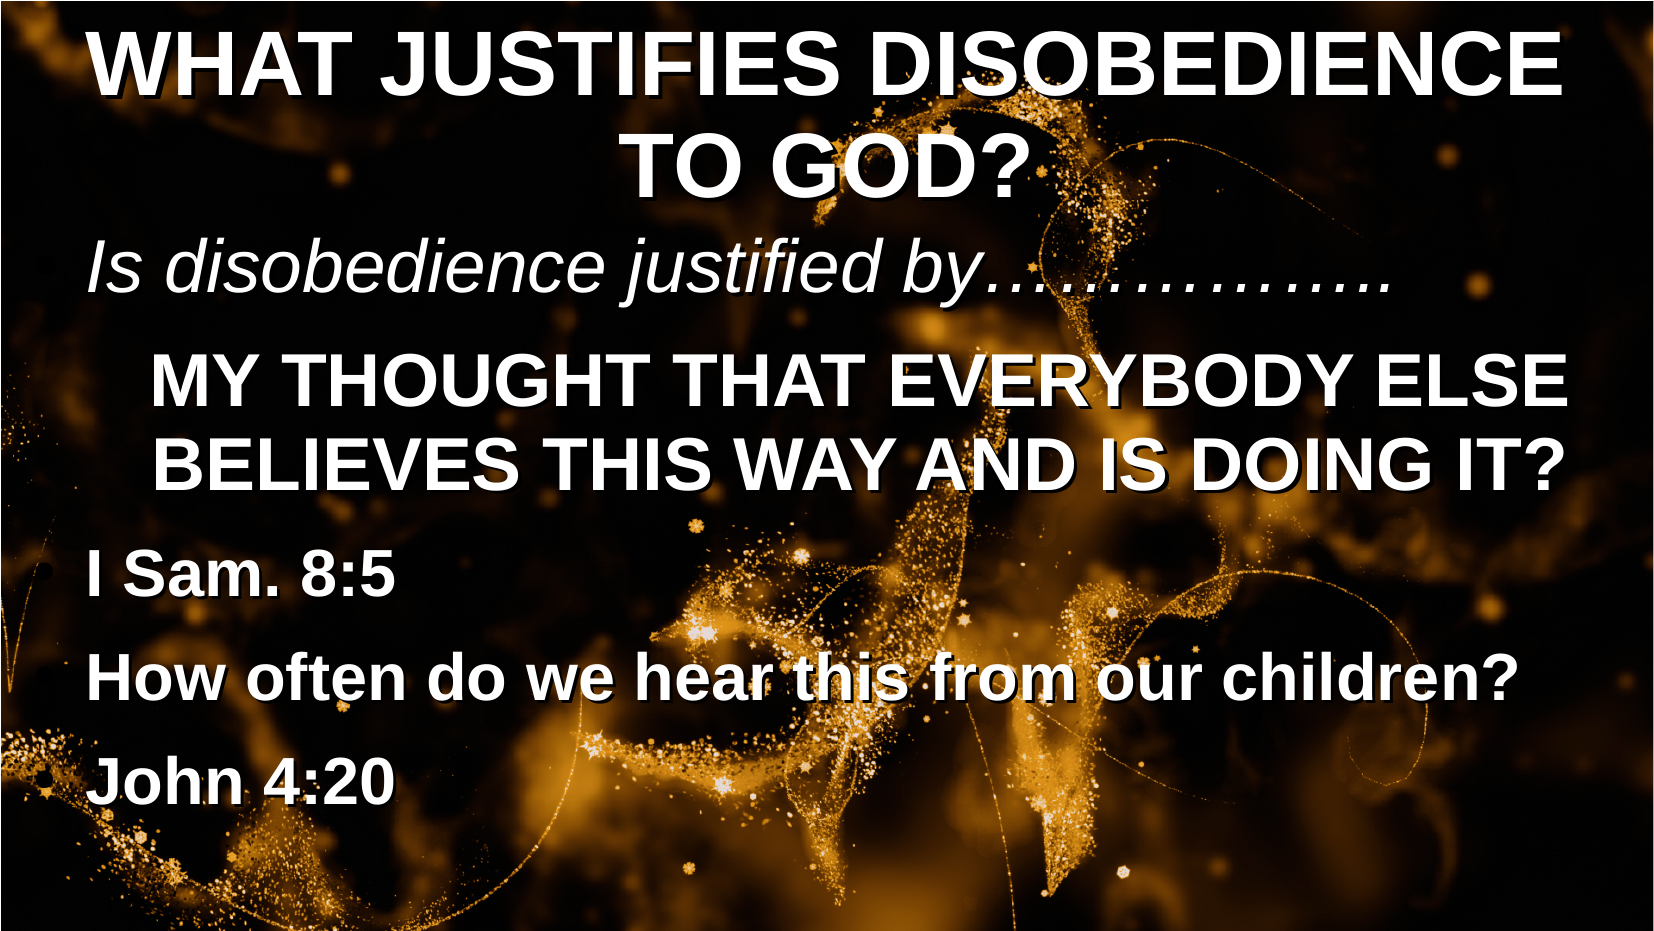

# WHAT JUSTIFIES DISOBEDIENCE TO GOD?
Is disobedience justified by……………..
MY THOUGHT THAT EVERYBODY ELSE BELIEVES THIS WAY AND IS DOING IT?
I Sam. 8:5
How often do we hear this from our children?
John 4:20